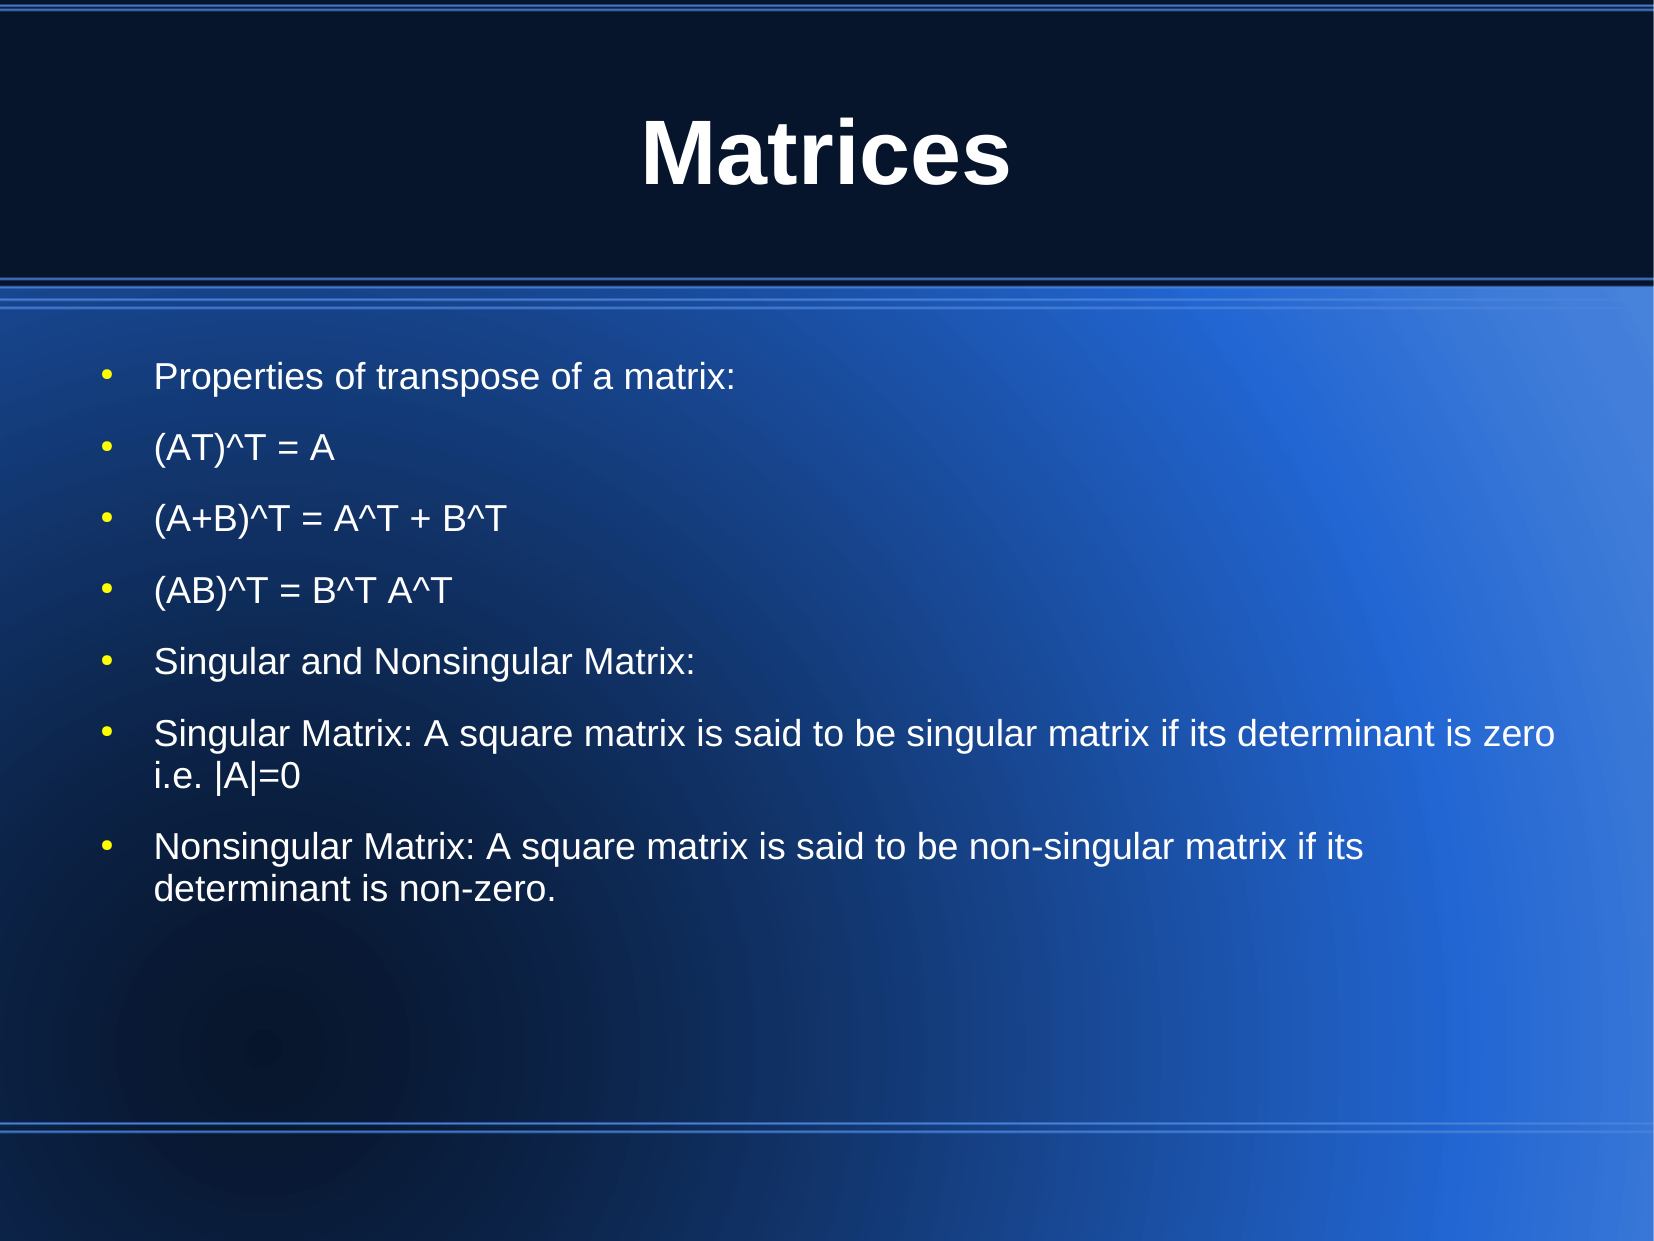

# Matrices
Properties of transpose of a matrix:
(AT)^T = A
(A+B)^T = A^T + B^T
(AB)^T = B^T A^T
Singular and Nonsingular Matrix:
Singular Matrix: A square matrix is said to be singular matrix if its determinant is zero i.e. |A|=0
Nonsingular Matrix: A square matrix is said to be non-singular matrix if its determinant is non-zero.